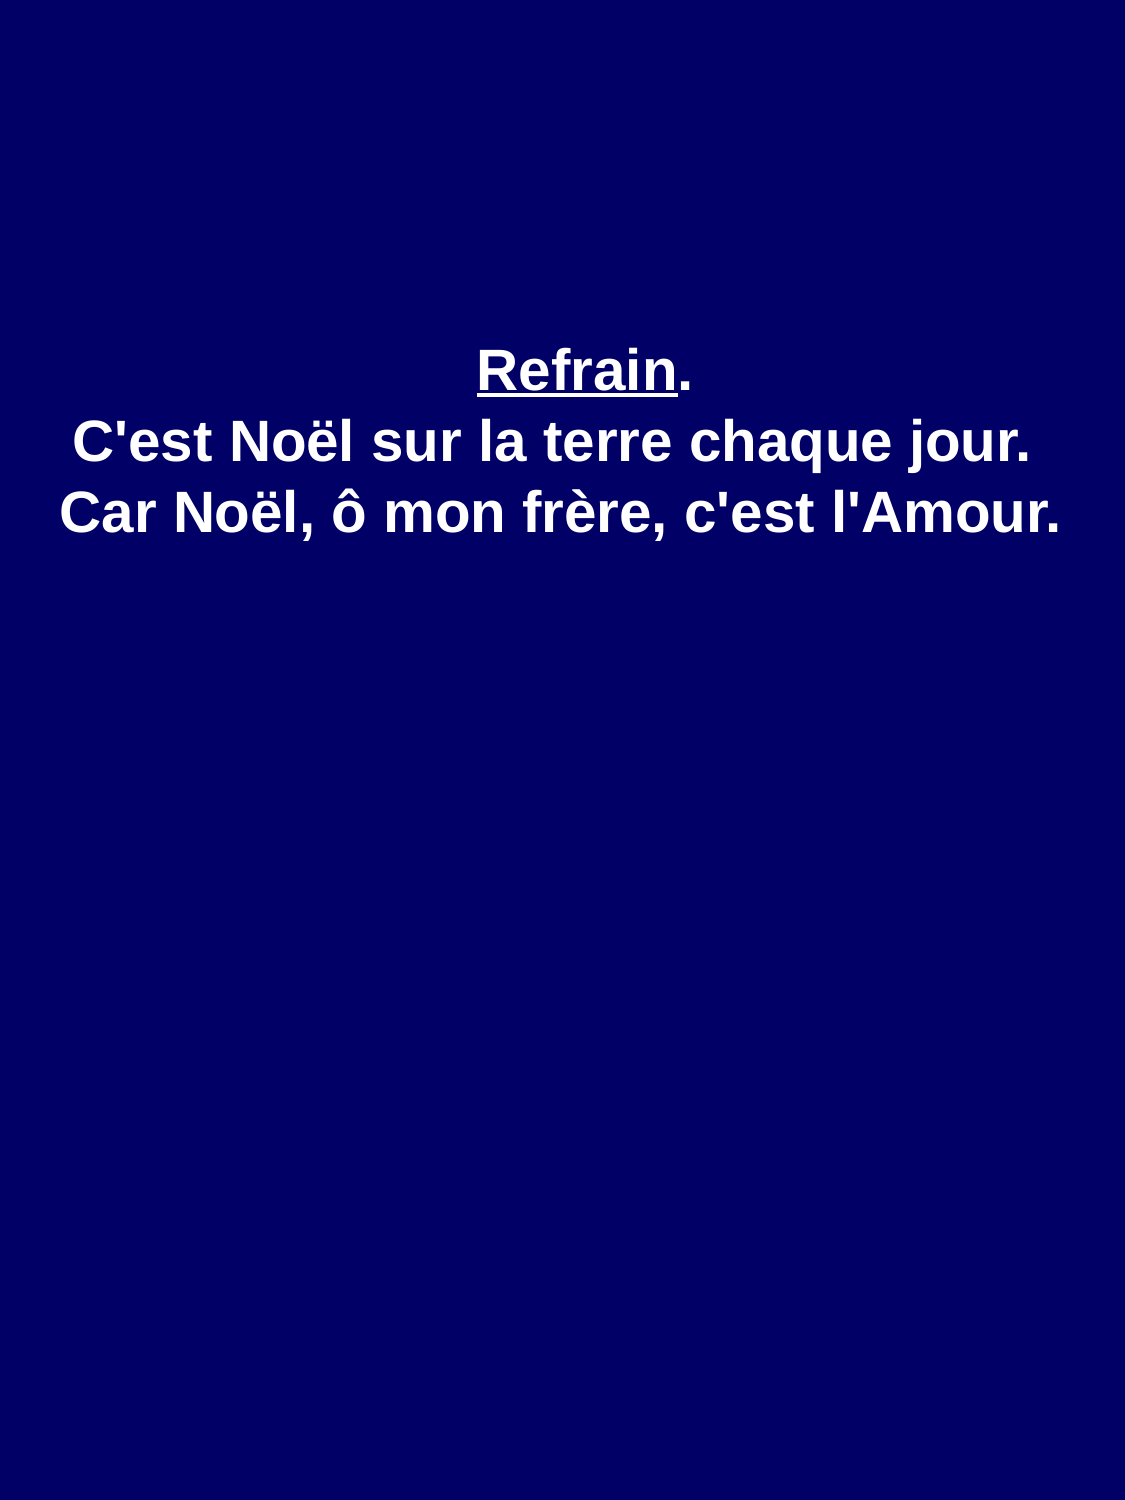

Refrain.
C'est Noël sur la terre chaque jour.
Car Noël, ô mon frère, c'est l'Amour.
#